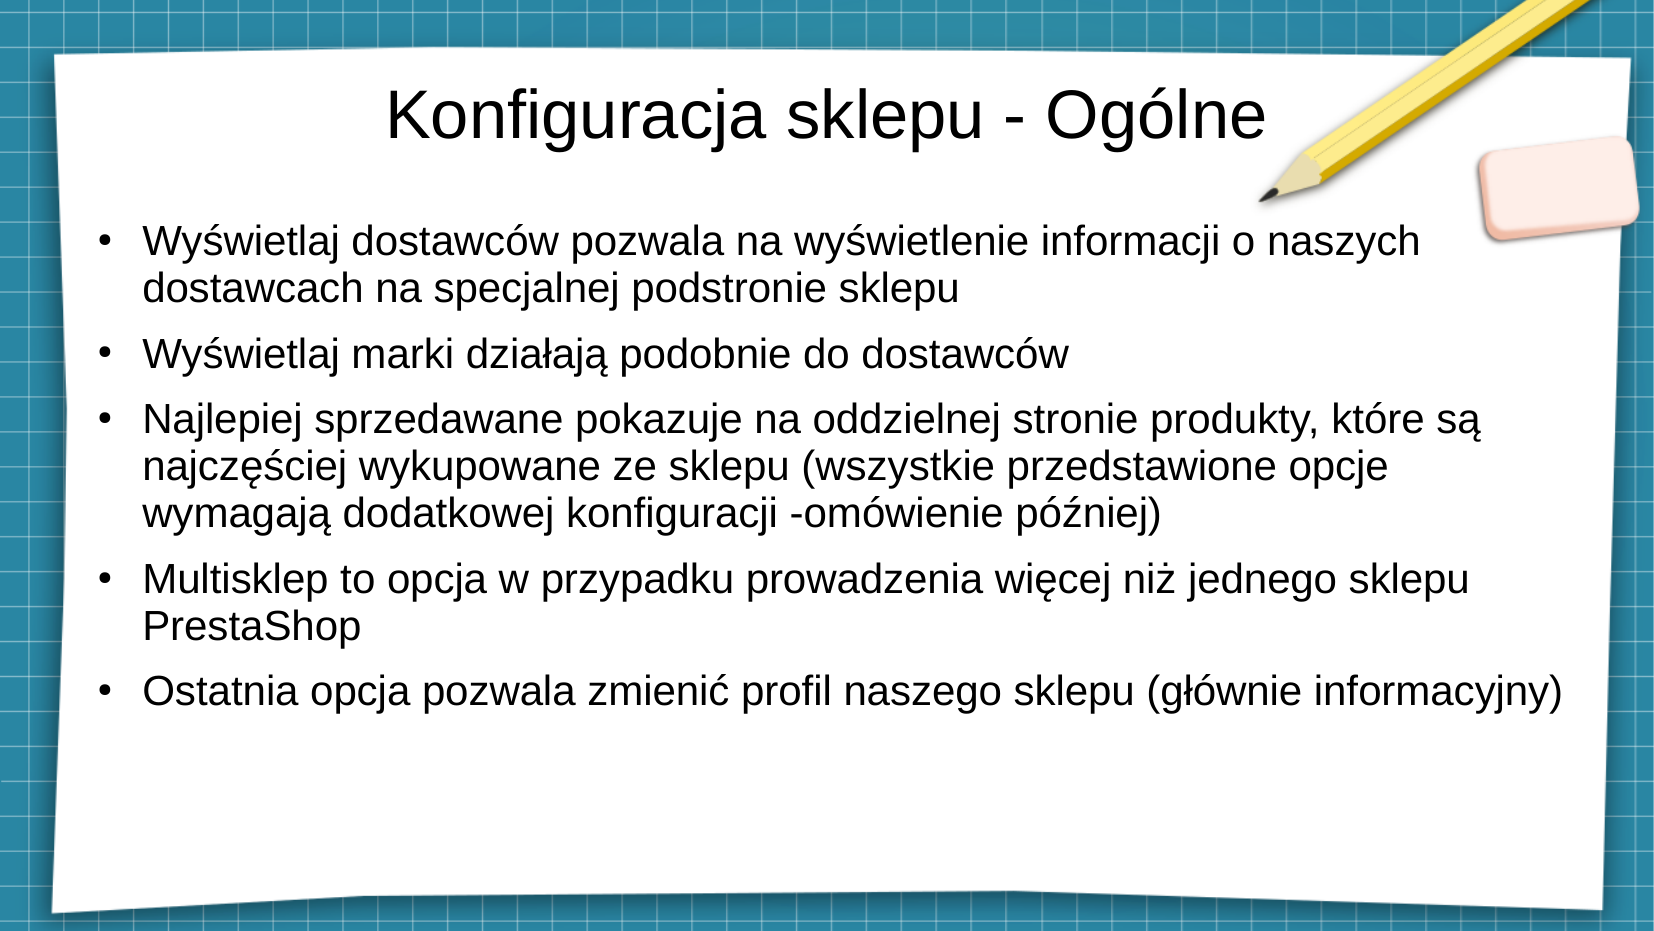

# Konfiguracja sklepu - Ogólne
Wyświetlaj dostawców pozwala na wyświetlenie informacji o naszych dostawcach na specjalnej podstronie sklepu
Wyświetlaj marki działają podobnie do dostawców
Najlepiej sprzedawane pokazuje na oddzielnej stronie produkty, które są najczęściej wykupowane ze sklepu (wszystkie przedstawione opcje wymagają dodatkowej konfiguracji -omówienie później)
Multisklep to opcja w przypadku prowadzenia więcej niż jednego sklepu PrestaShop
Ostatnia opcja pozwala zmienić profil naszego sklepu (głównie informacyjny)